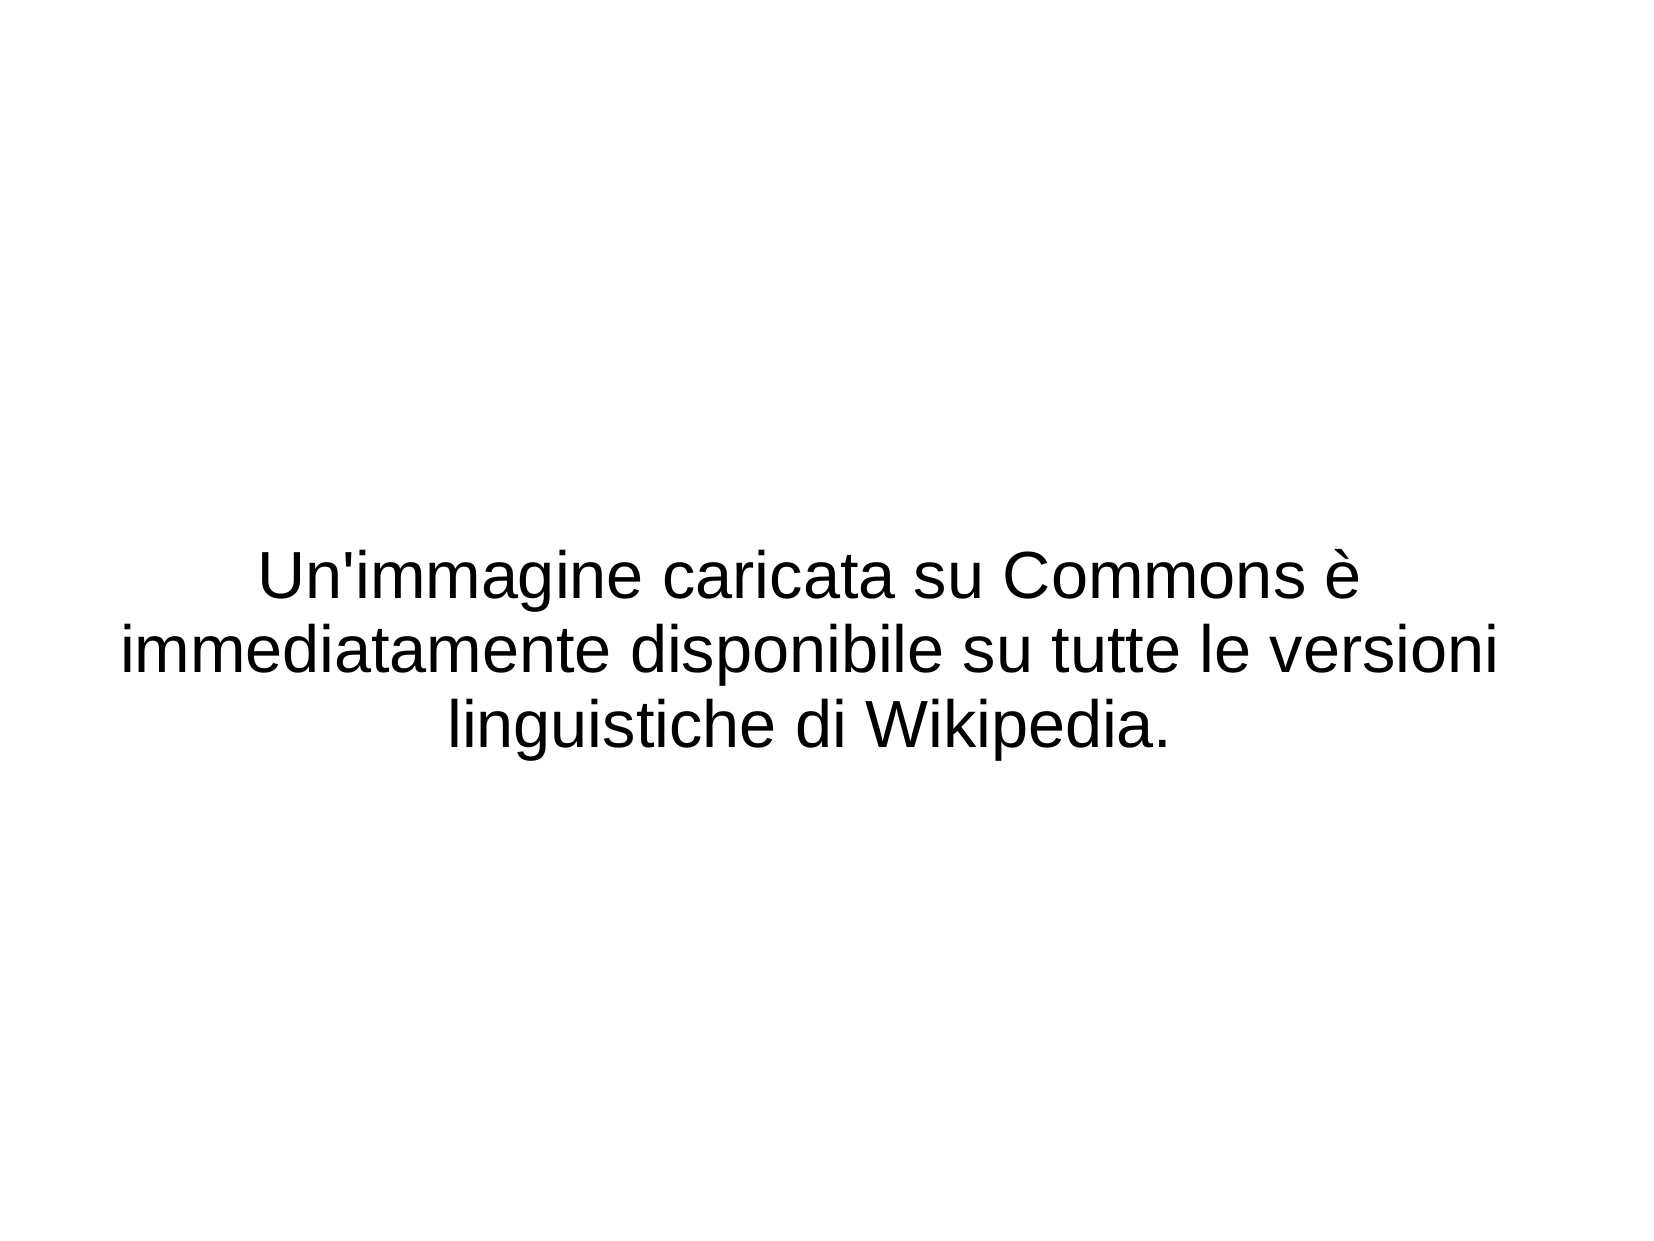

# Un'immagine caricata su Commons è immediatamente disponibile su tutte le versioni linguistiche di Wikipedia.